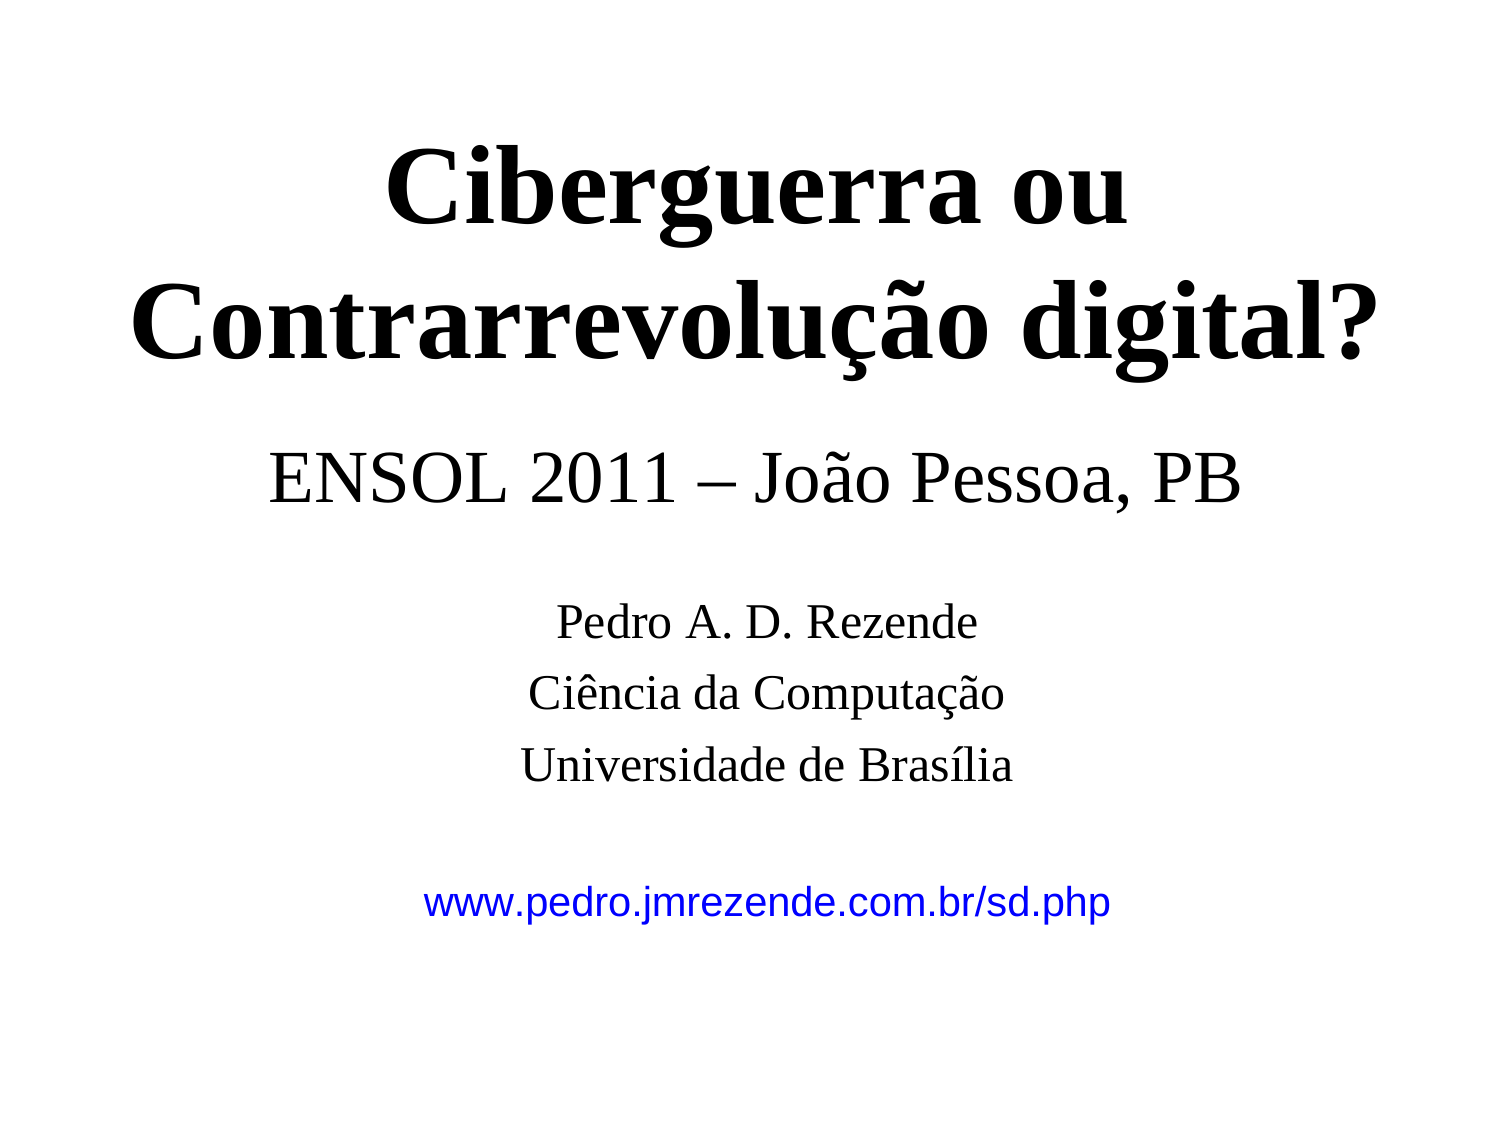

# Ciberguerra ou Contrarrevolução digital? ENSOL 2011 – João Pessoa, PB
Pedro A. D. Rezende
Ciência da Computação
Universidade de Brasília
www.pedro.jmrezende.com.br/sd.php